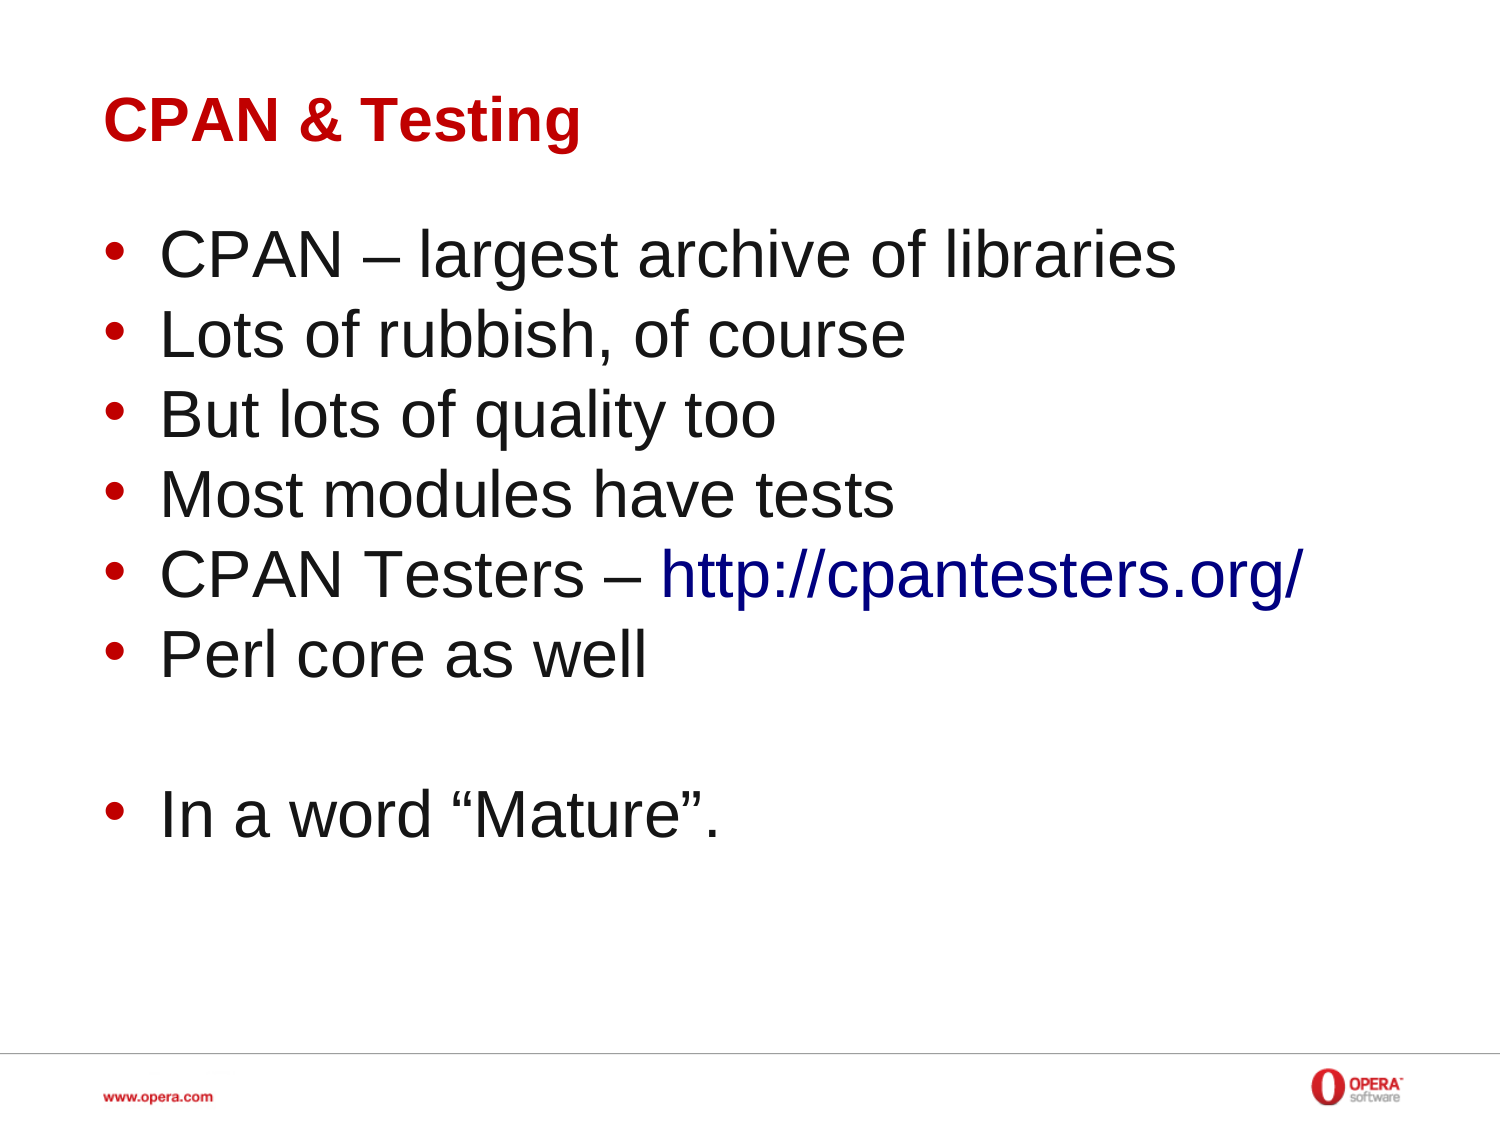

# CPAN & Testing
CPAN – largest archive of libraries
Lots of rubbish, of course
But lots of quality too
Most modules have tests
CPAN Testers – http://cpantesters.org/
Perl core as well
In a word “Mature”.